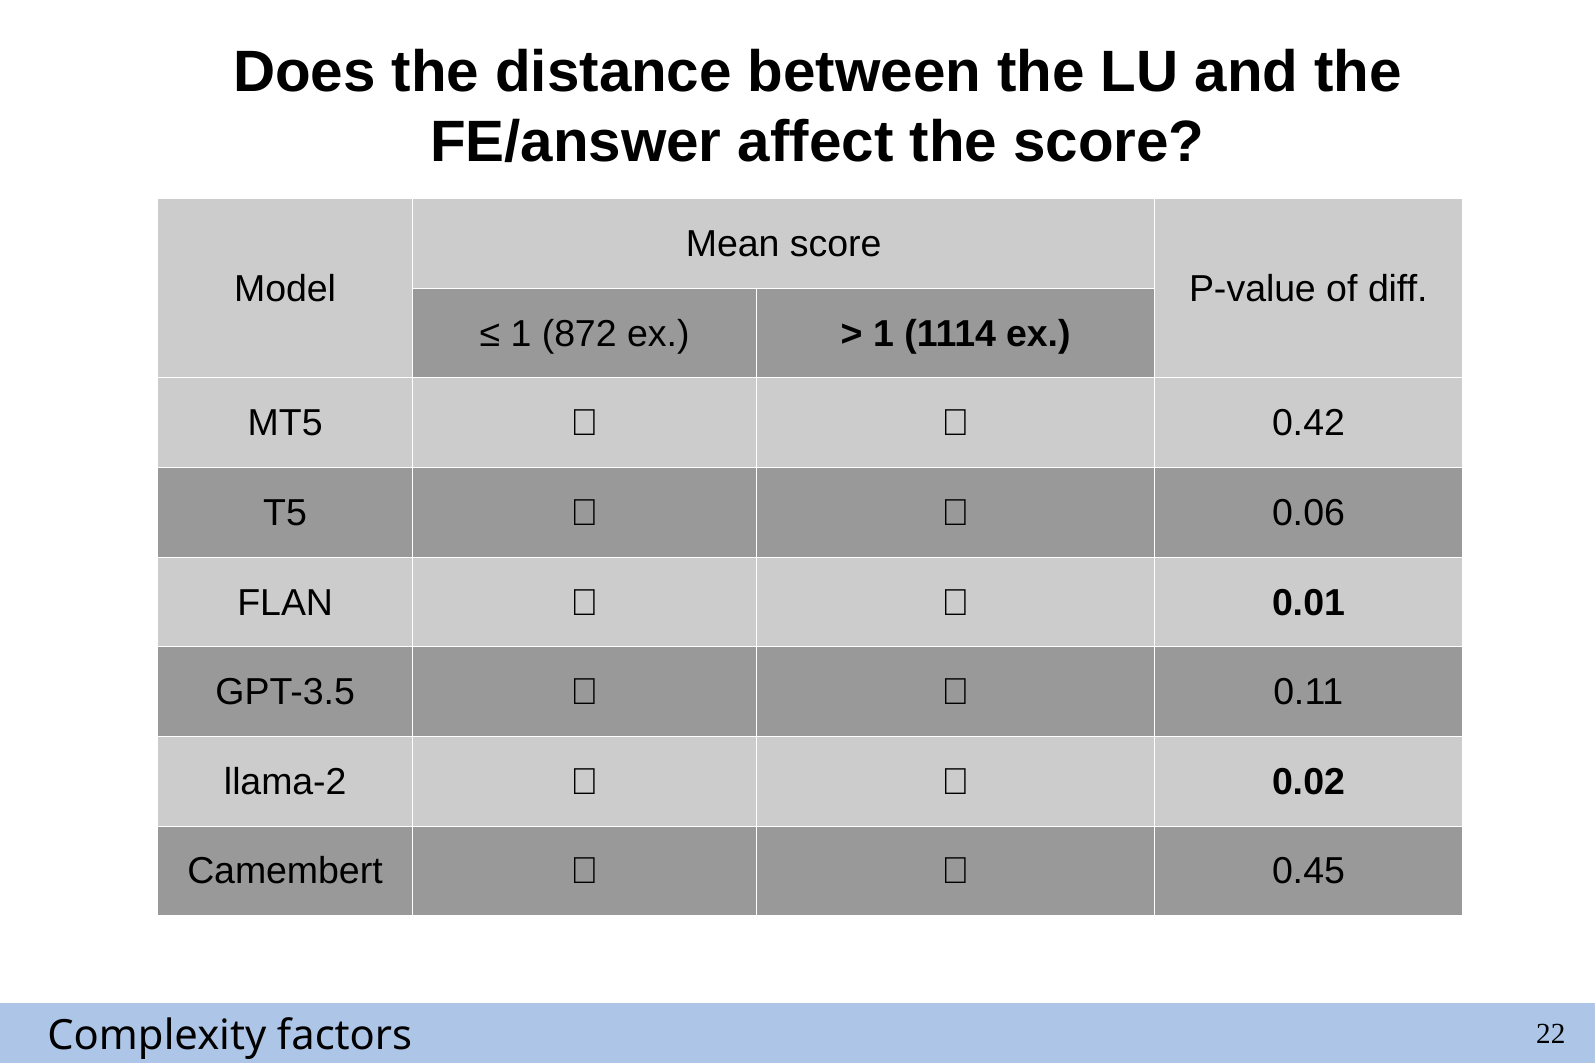

Does the distance between the LU and the FE/answer affect the score?
| Model | Mean score | | P-value of diff. |
| --- | --- | --- | --- |
| | ≤ 1 (872 ex.) | > 1 (1114 ex.) | |
| MT5 | ➖ | ➕ | 0.42 |
| T5 | ➖ | ➕ | 0.06 |
| FLAN | 🟰 | 🟰 | 0.01 |
| GPT-3.5 | ➖ | ➕ | 0.11 |
| llama-2 | ➖ | ➕ | 0.02 |
| Camembert | ➖ | ➕ | 0.45 |
# Complexity factors